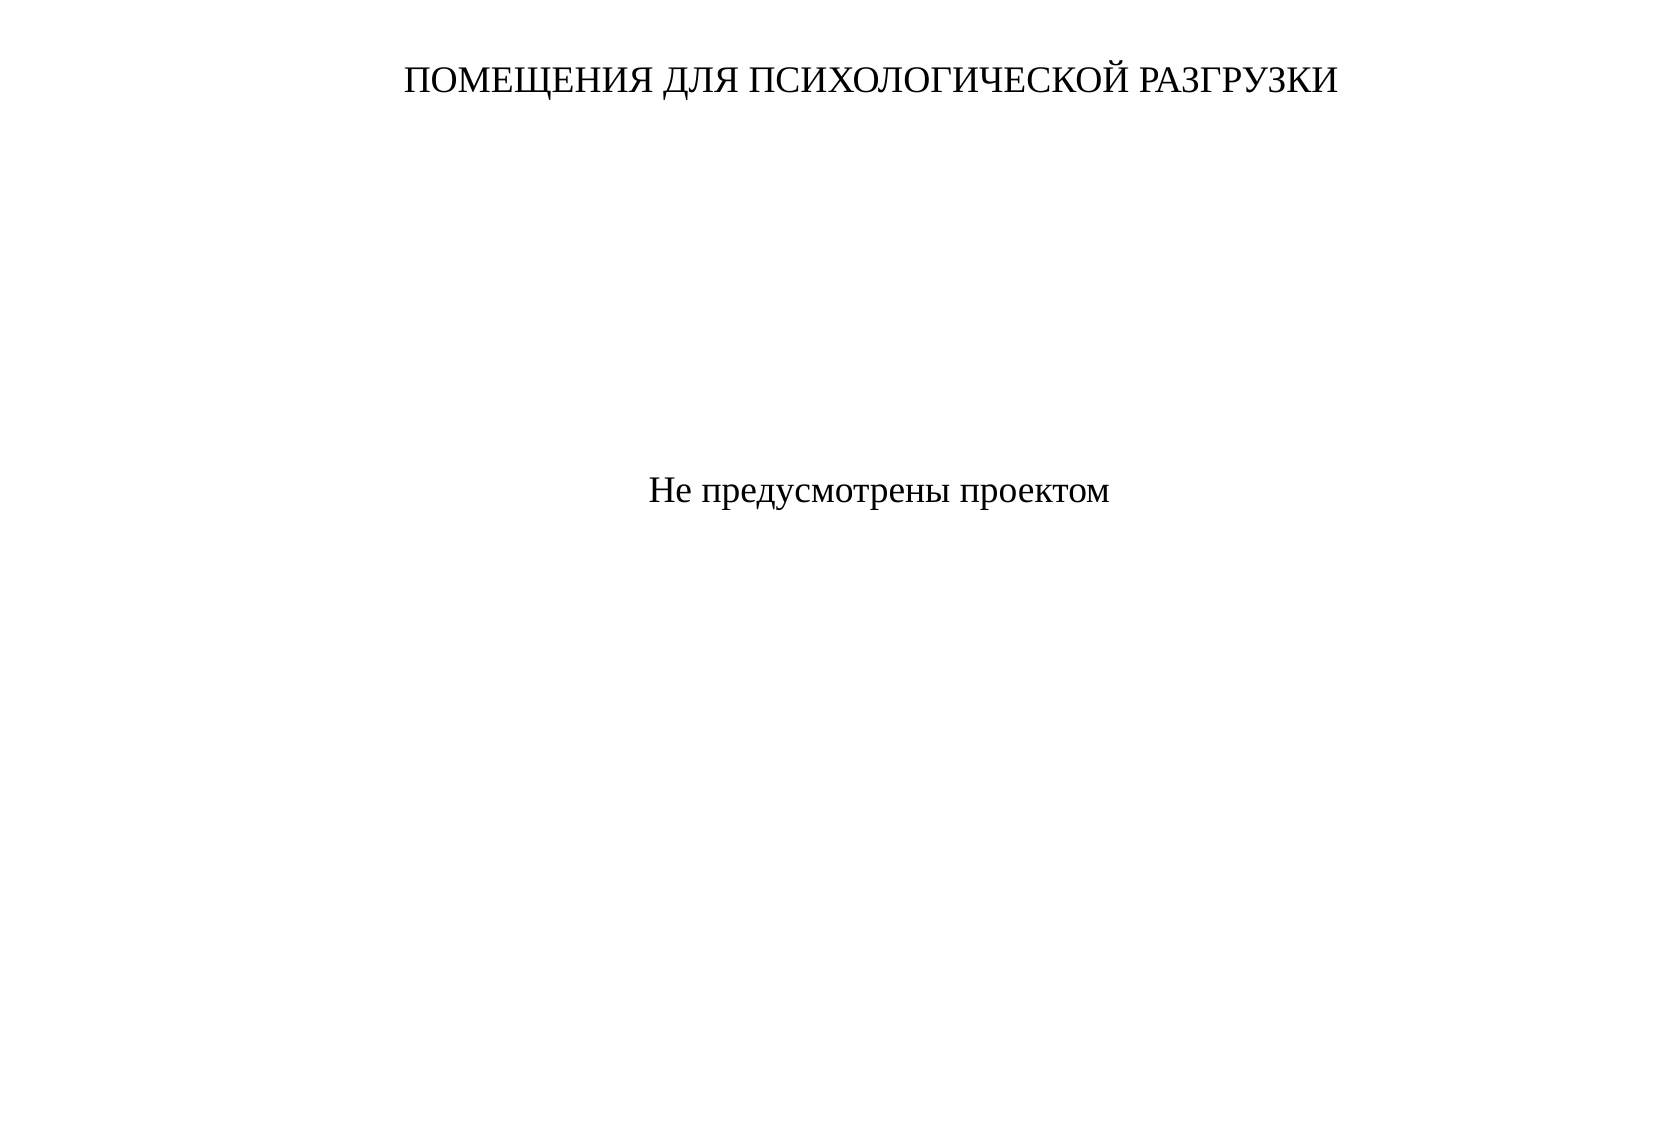

ПОМЕЩЕНИЯ ДЛЯ ПСИХОЛОГИЧЕСКОЙ РАЗГРУЗКИ
Не предусмотрены проектом